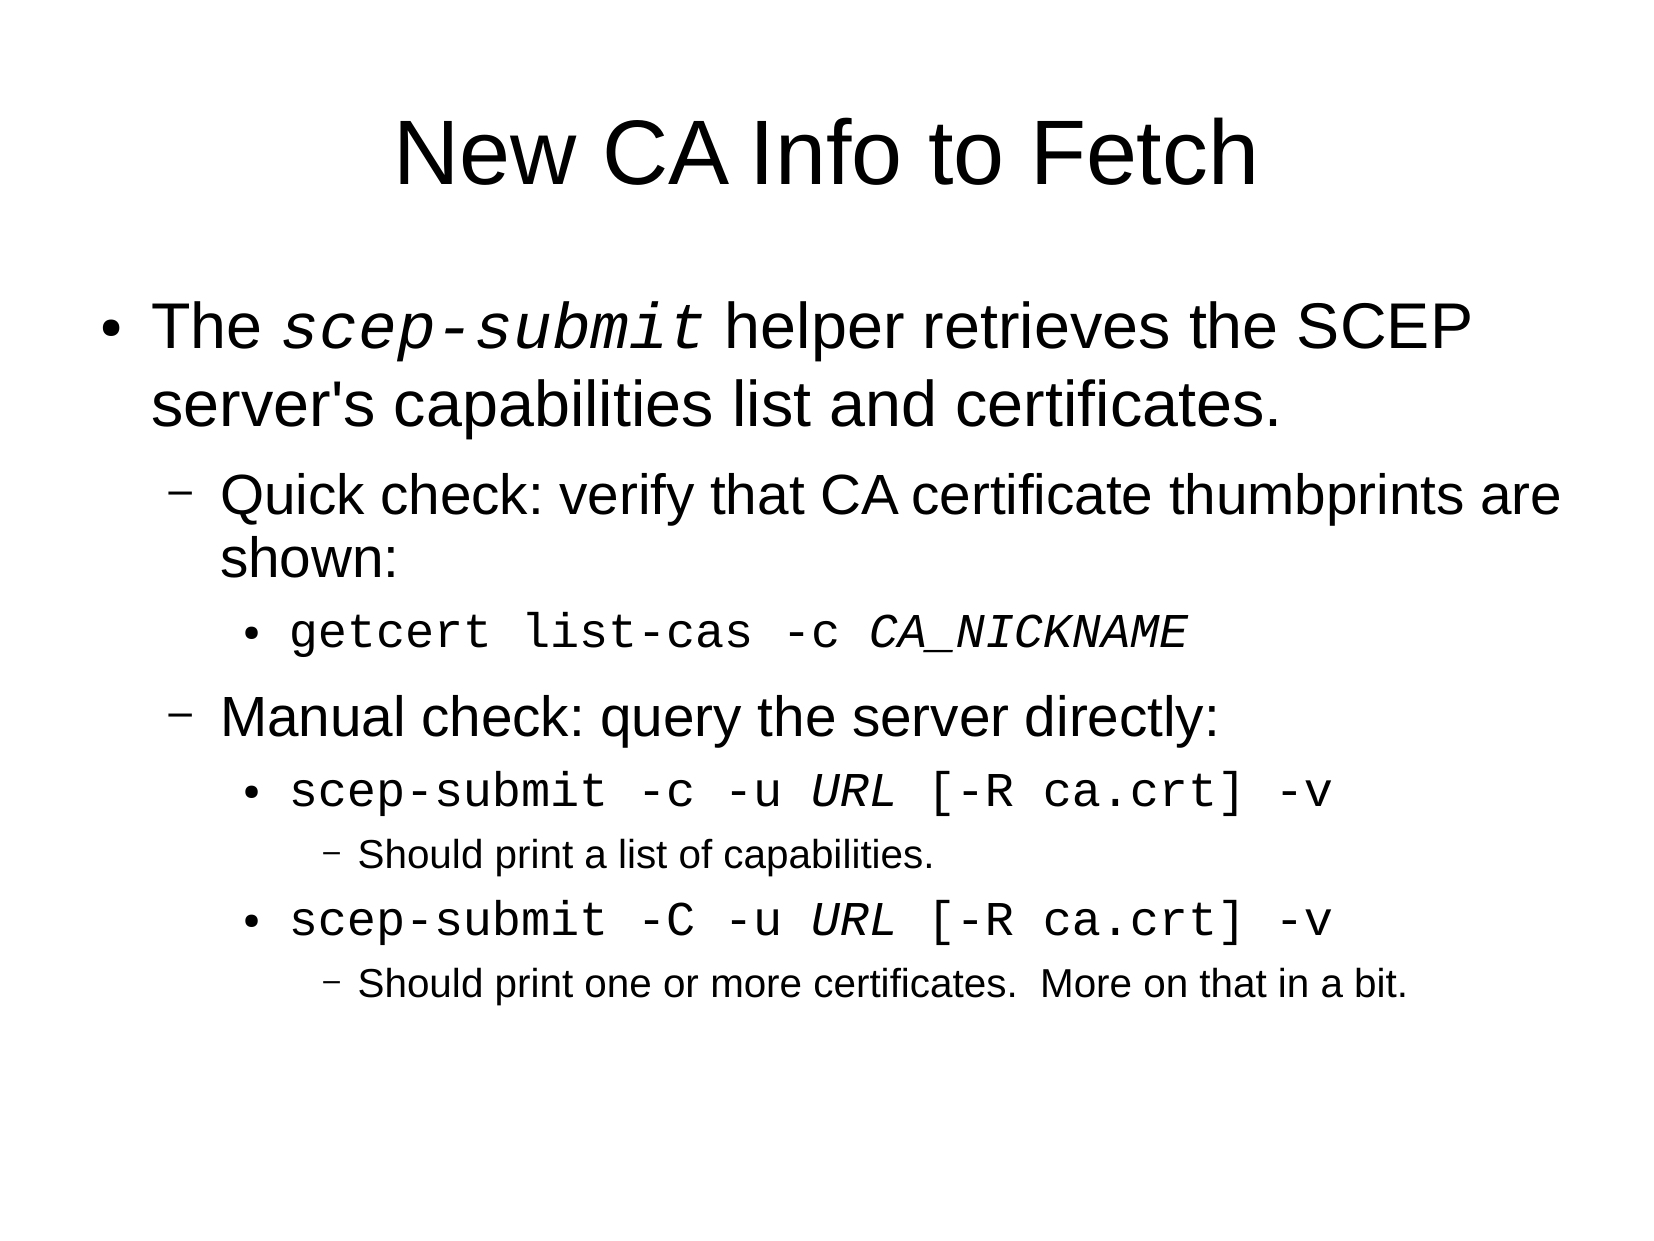

# New CA Info to Fetch
The scep-submit helper retrieves the SCEP server's capabilities list and certificates.
Quick check: verify that CA certificate thumbprints are shown:
getcert list-cas -c CA_NICKNAME
Manual check: query the server directly:
scep-submit -c -u URL [-R ca.crt] -v
Should print a list of capabilities.
scep-submit -C -u URL [-R ca.crt] -v
Should print one or more certificates. More on that in a bit.